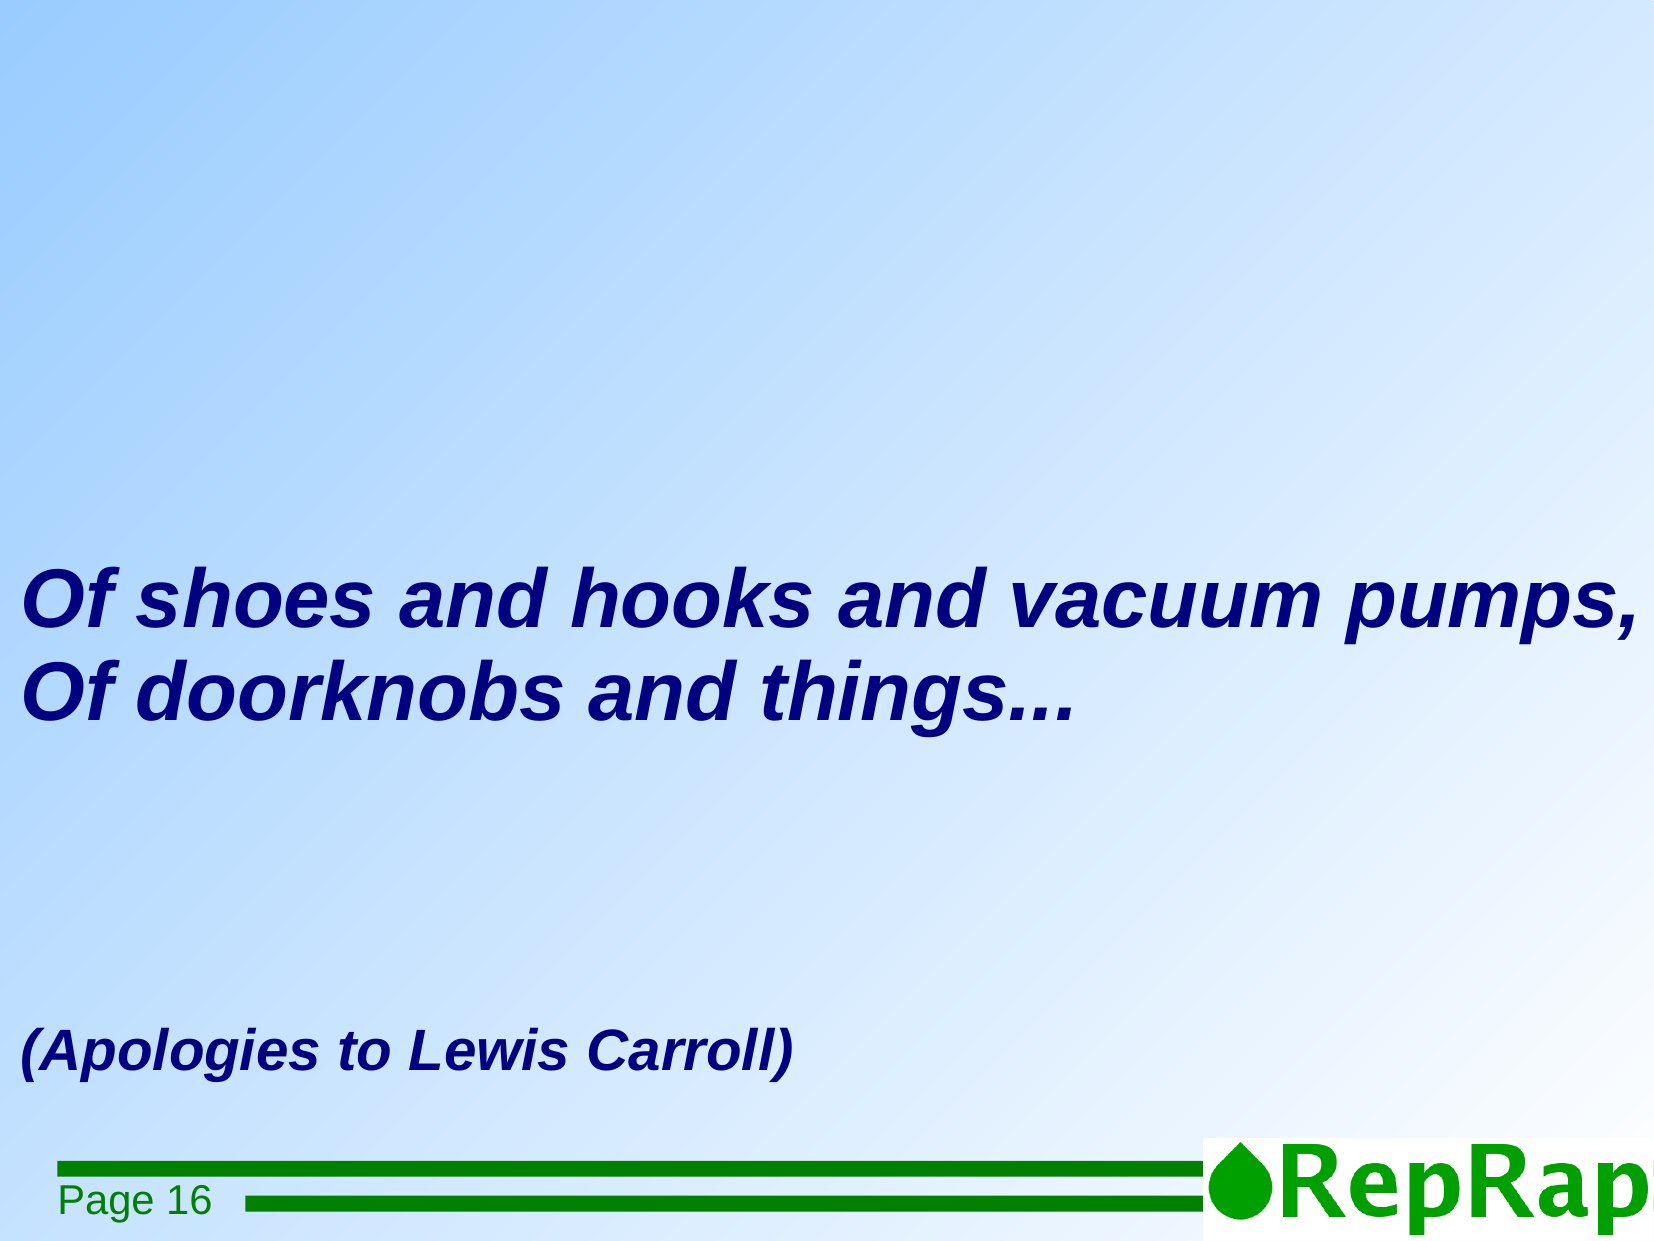

# Of shoes and hooks and vacuum pumps, Of doorknobs and things... (Apologies to Lewis Carroll)